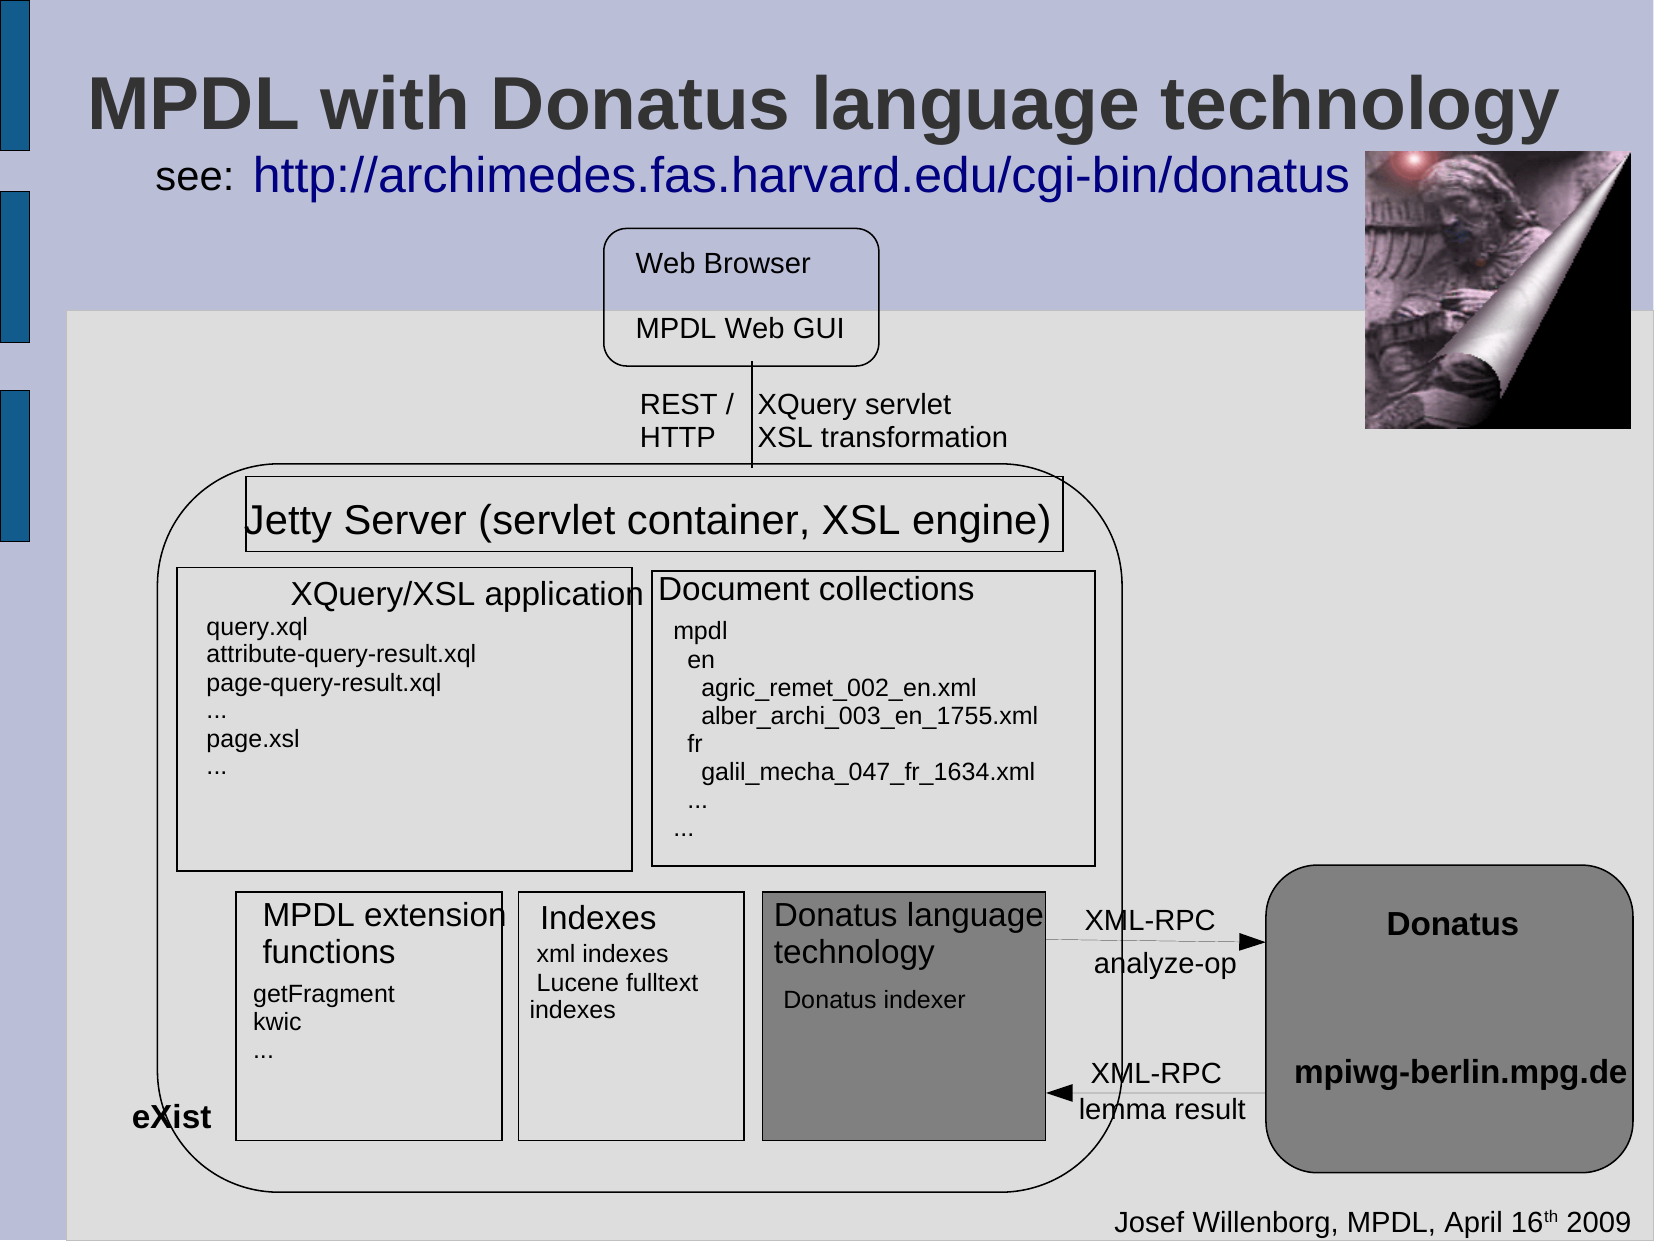

# MPDL with Donatus language technology
http://archimedes.fas.harvard.edu/cgi-bin/donatus
see:
Web Browser
MPDL Web GUI
REST /
HTTP
XQuery servlet
XSL transformation
Jetty Server (servlet container, XSL engine)
XQuery/XSL application
Document collections
 query.xql
 attribute-query-result.xql
 page-query-result.xql
 ...
 page.xsl
 ...
 mpdl
 en
 agric_remet_002_en.xml
 alber_archi_003_en_1755.xml
 fr
 galil_mecha_047_fr_1634.xml
 ...
 ...
Donatus language
technology
MPDL extension
functions
Indexes
 Donatus
 mpiwg-berlin.mpg.de
XML-RPC
analyze-op
 xml indexes
 Lucene fulltext indexes
 getFragment
 kwic
 ...
 Donatus indexer
XML-RPC
eXist
lemma result